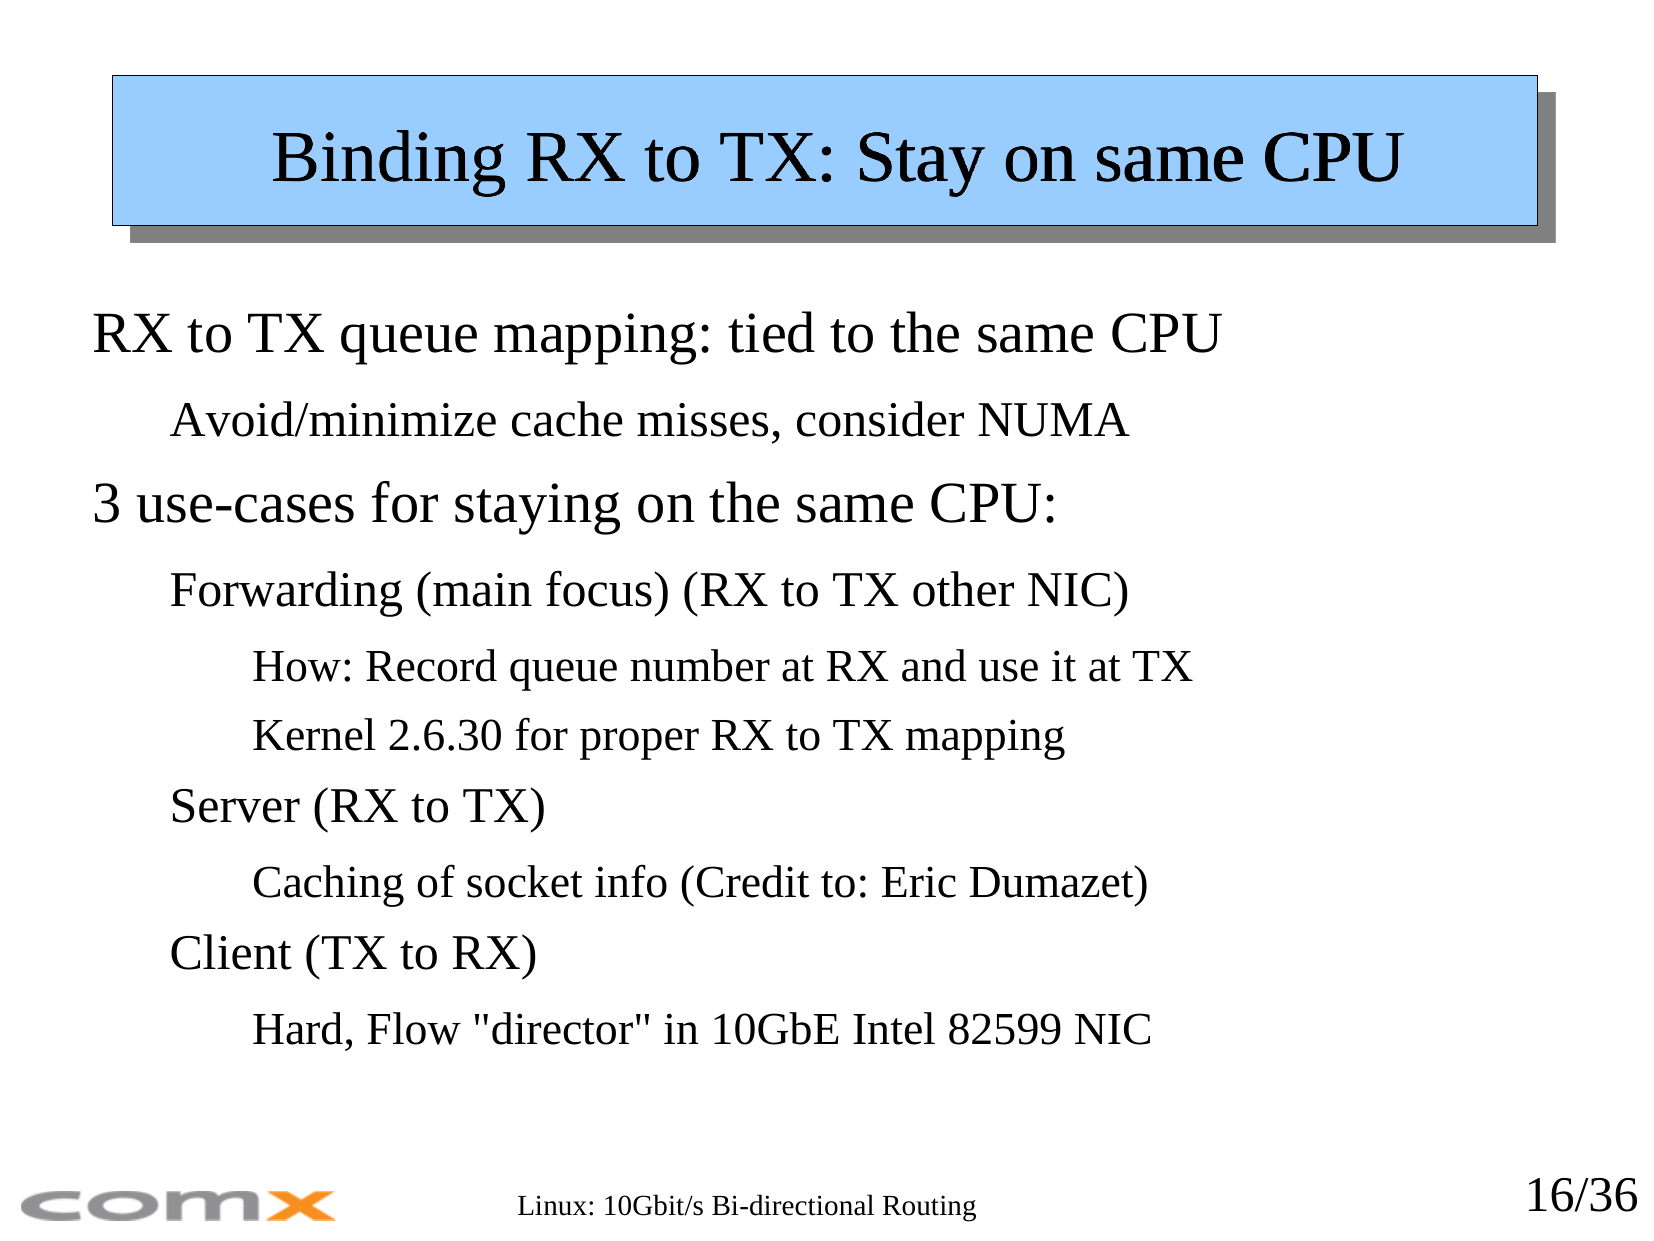

# Binding RX to TX: Stay on same CPU
RX to TX queue mapping: tied to the same CPU
Avoid/minimize cache misses, consider NUMA
3 use-cases for staying on the same CPU:
Forwarding (main focus) (RX to TX other NIC)
How: Record queue number at RX and use it at TX
Kernel 2.6.30 for proper RX to TX mapping
Server (RX to TX)
Caching of socket info (Credit to: Eric Dumazet)
Client (TX to RX)
Hard, Flow "director" in 10GbE Intel 82599 NIC